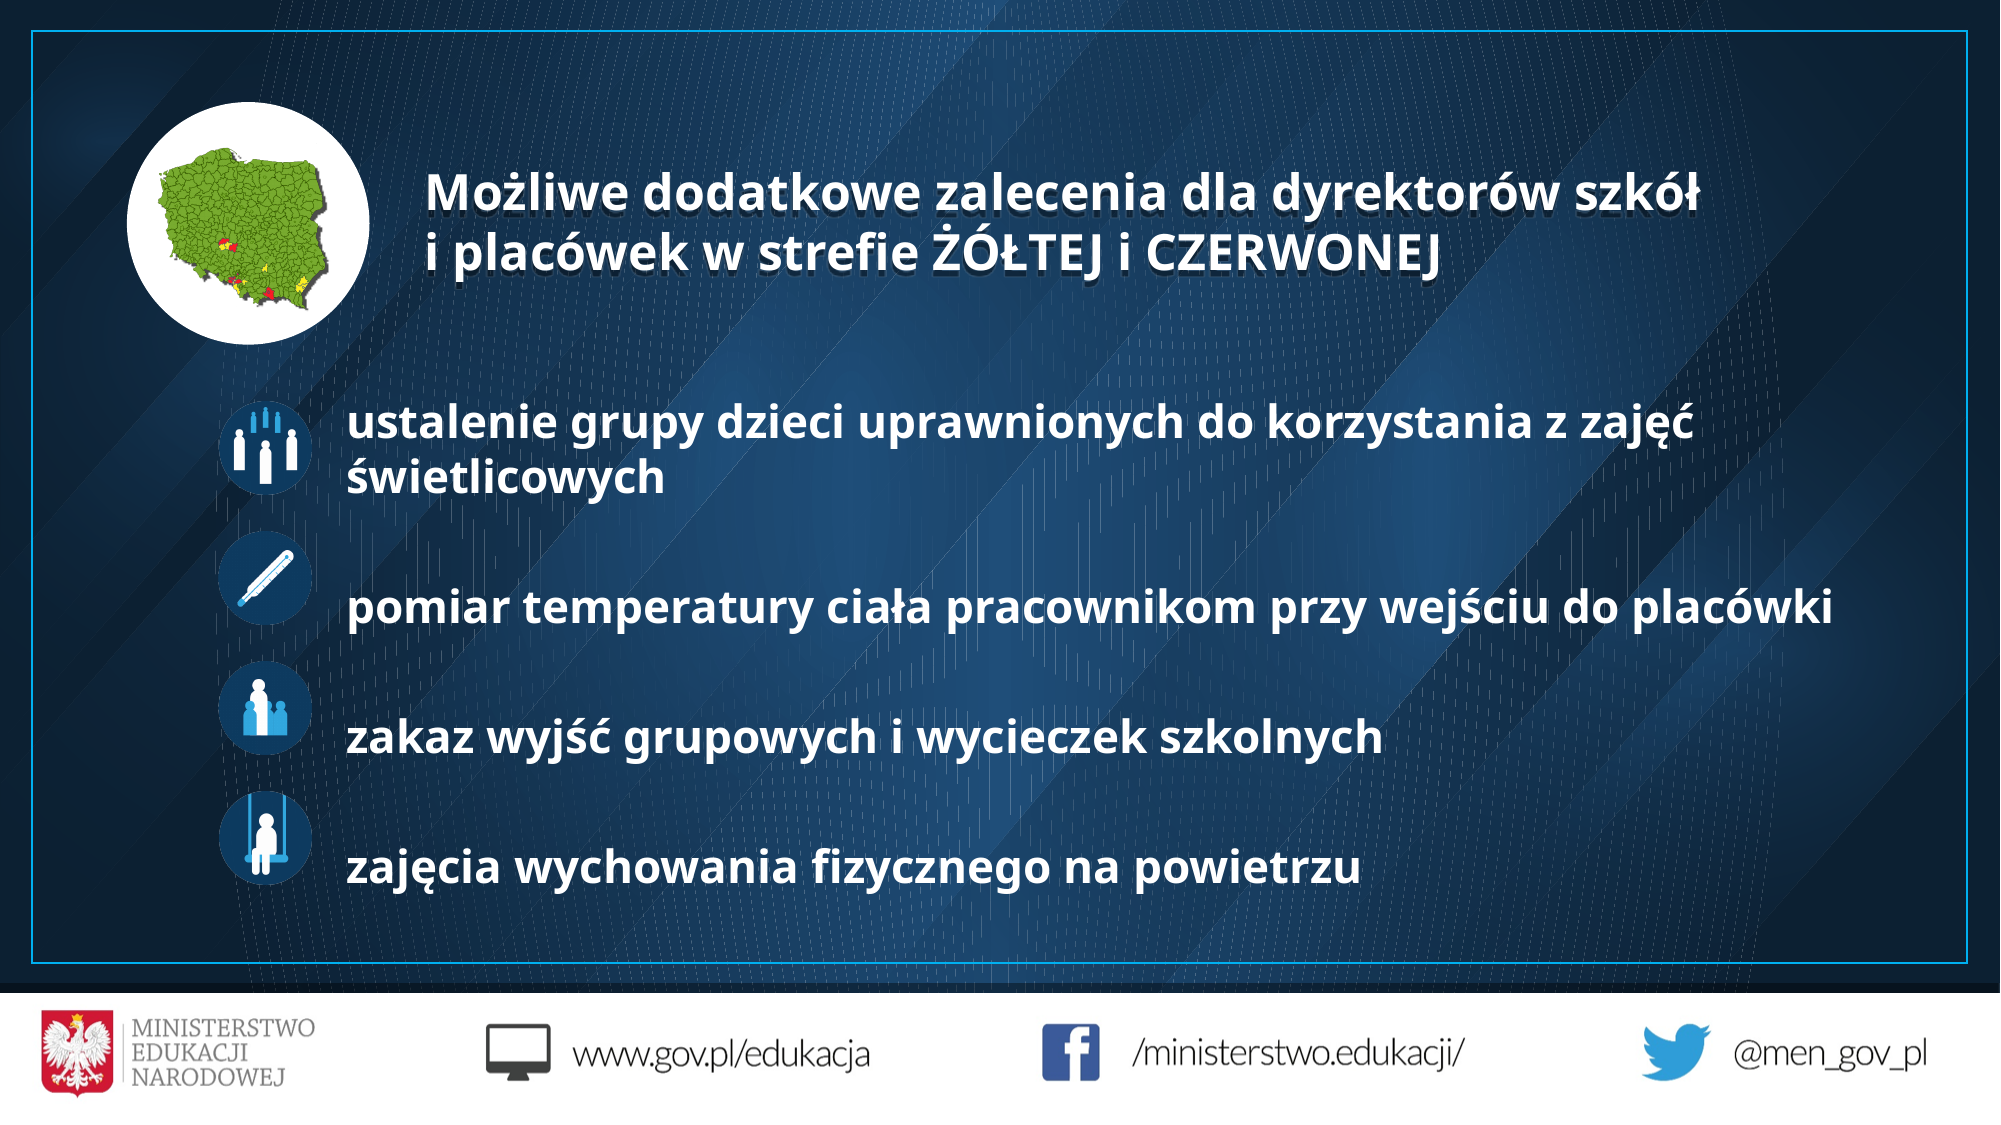

Możliwe dodatkowe zalecenia dla dyrektorów szkół
i placówek w strefie ŻÓŁTEJ i CZERWONEJ
ustalenie grupy dzieci uprawnionych do korzystania z zajęć świetlicowych
pomiar temperatury ciała pracownikom przy wejściu do placówki
zakaz wyjść grupowych i wycieczek szkolnych
zajęcia wychowania fizycznego na powietrzu